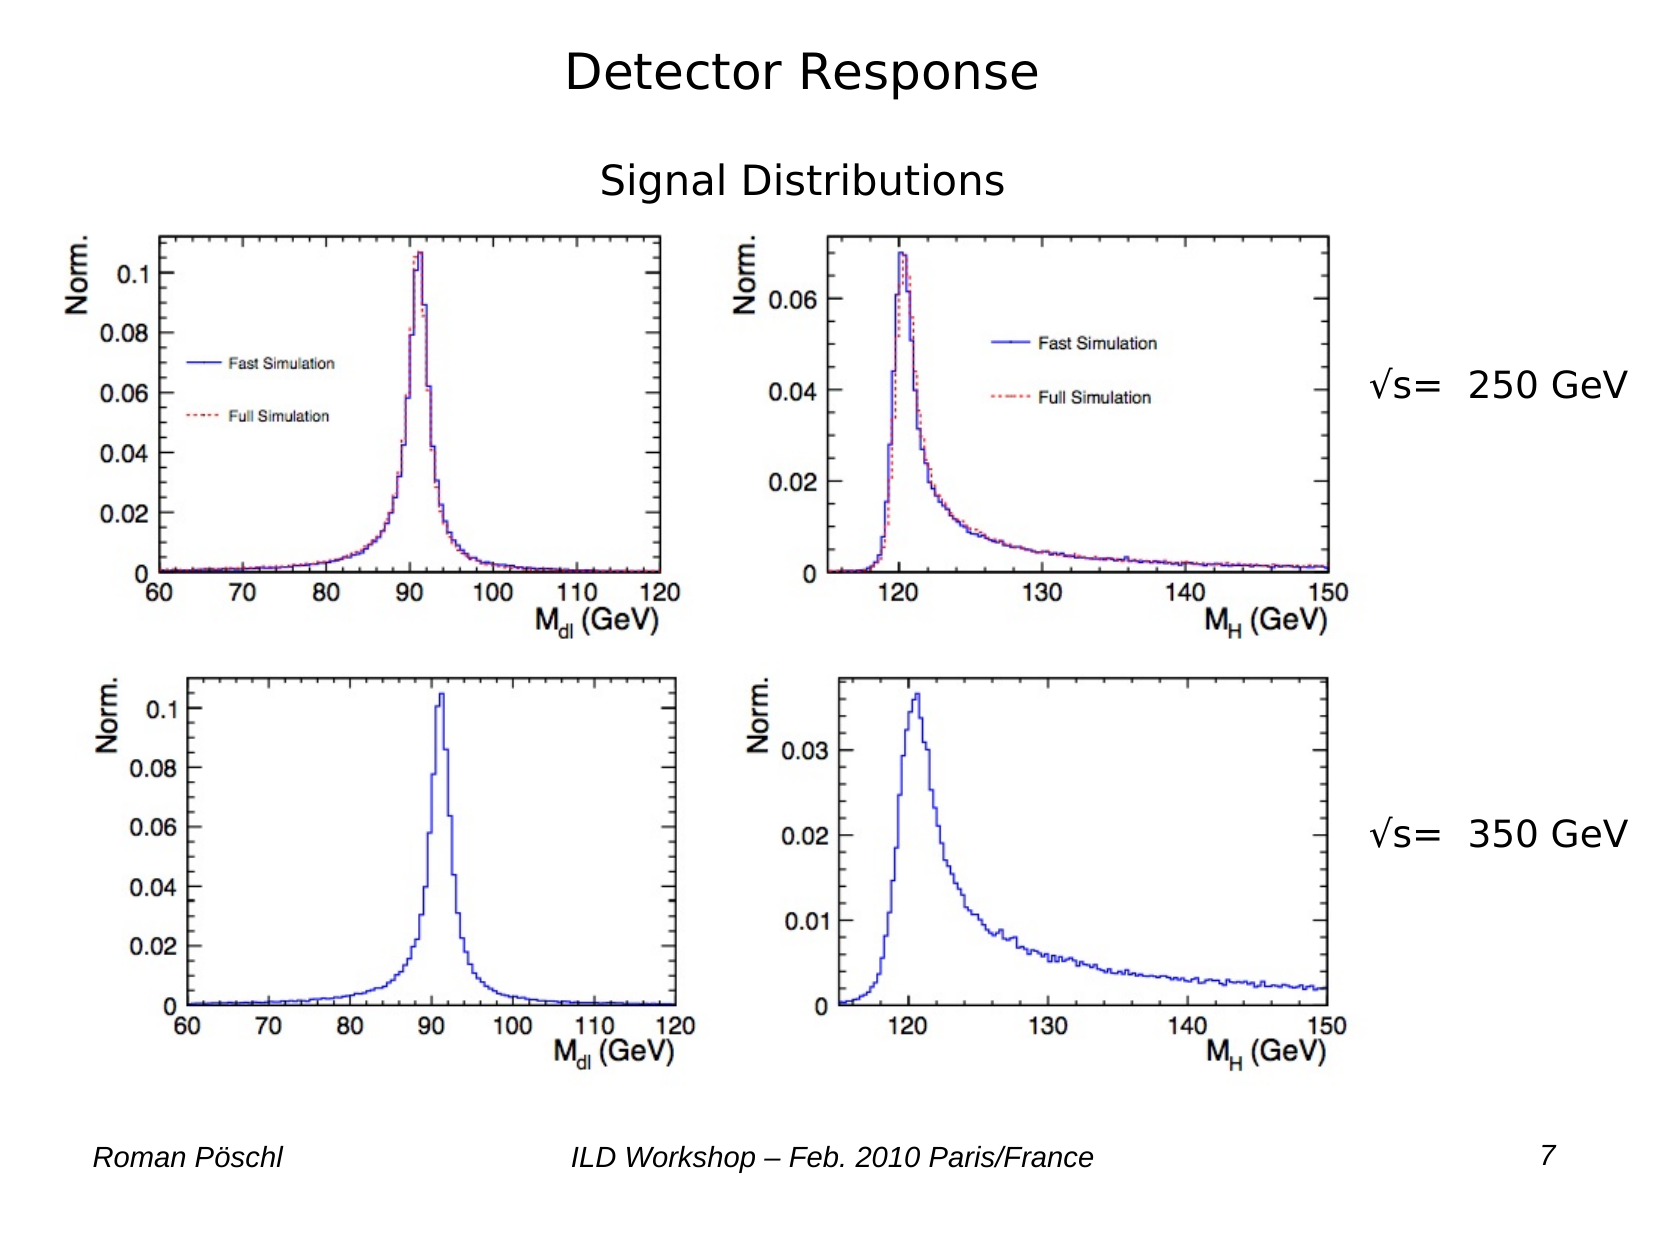

Detector Response
Signal Distributions
√s= 250 GeV
√s= 350 GeV